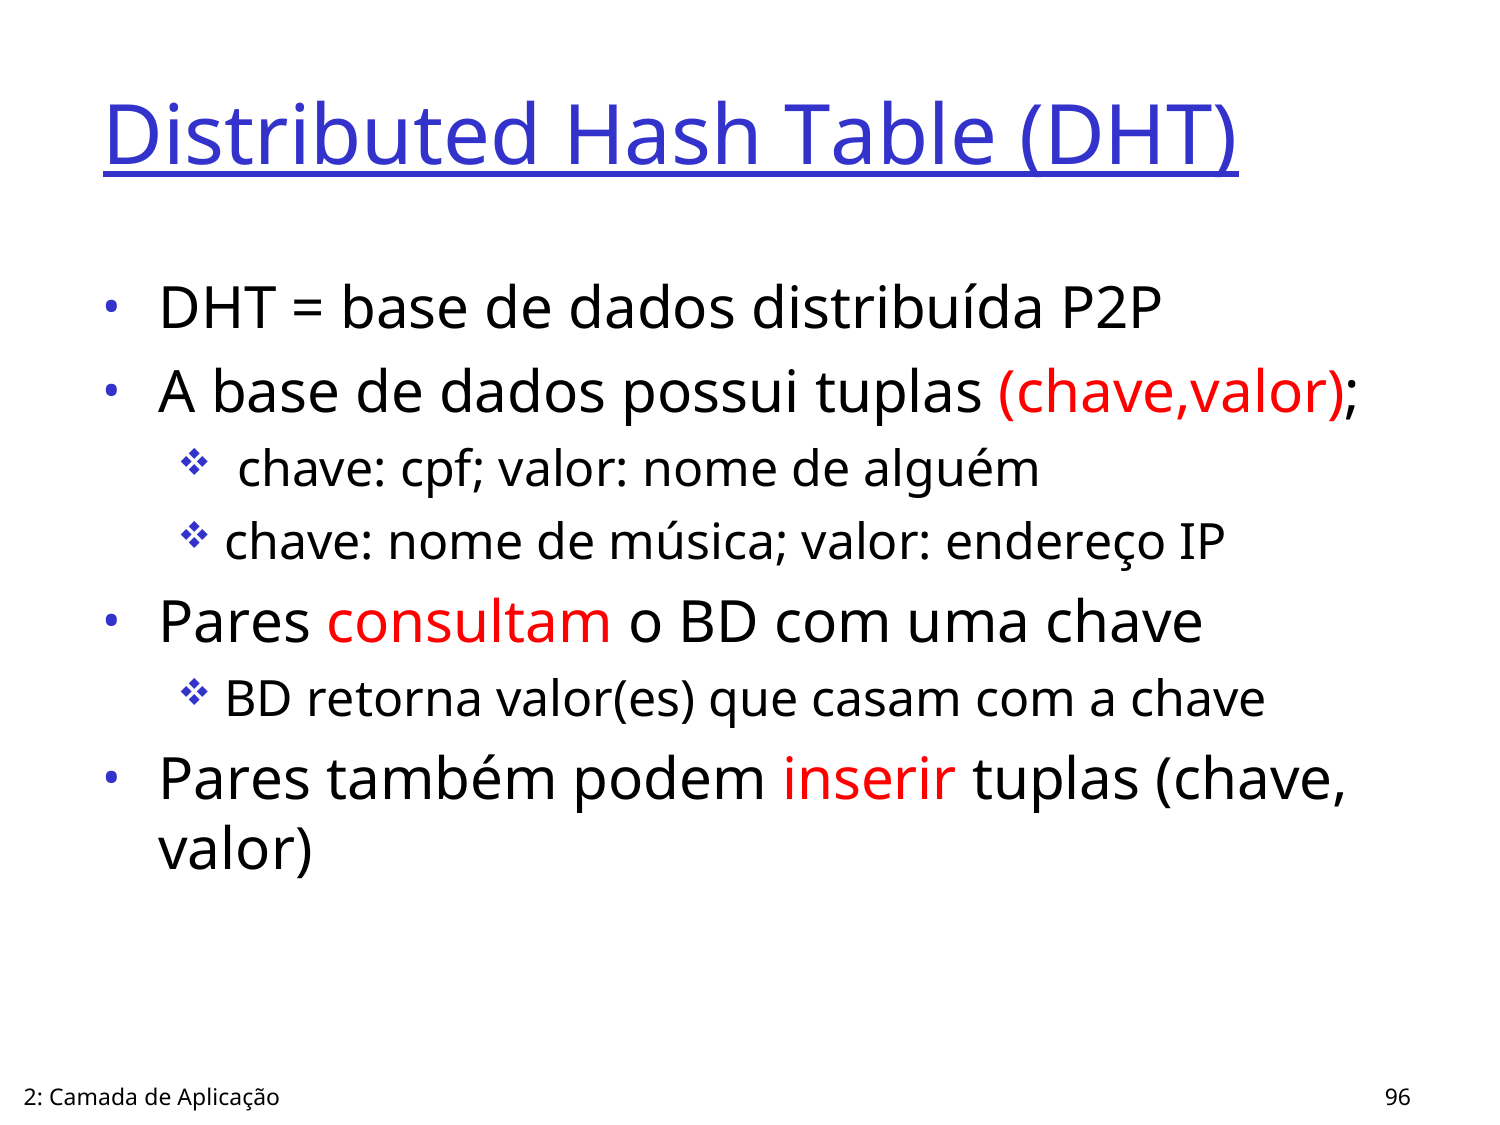

Distributed Hash Table (DHT)
DHT = base de dados distribuída P2P
A base de dados possui tuplas (chave,valor);
 chave: cpf; valor: nome de alguém
chave: nome de música; valor: endereço IP
Pares consultam o BD com uma chave
BD retorna valor(es) que casam com a chave
Pares também podem inserir tuplas (chave, valor)
96